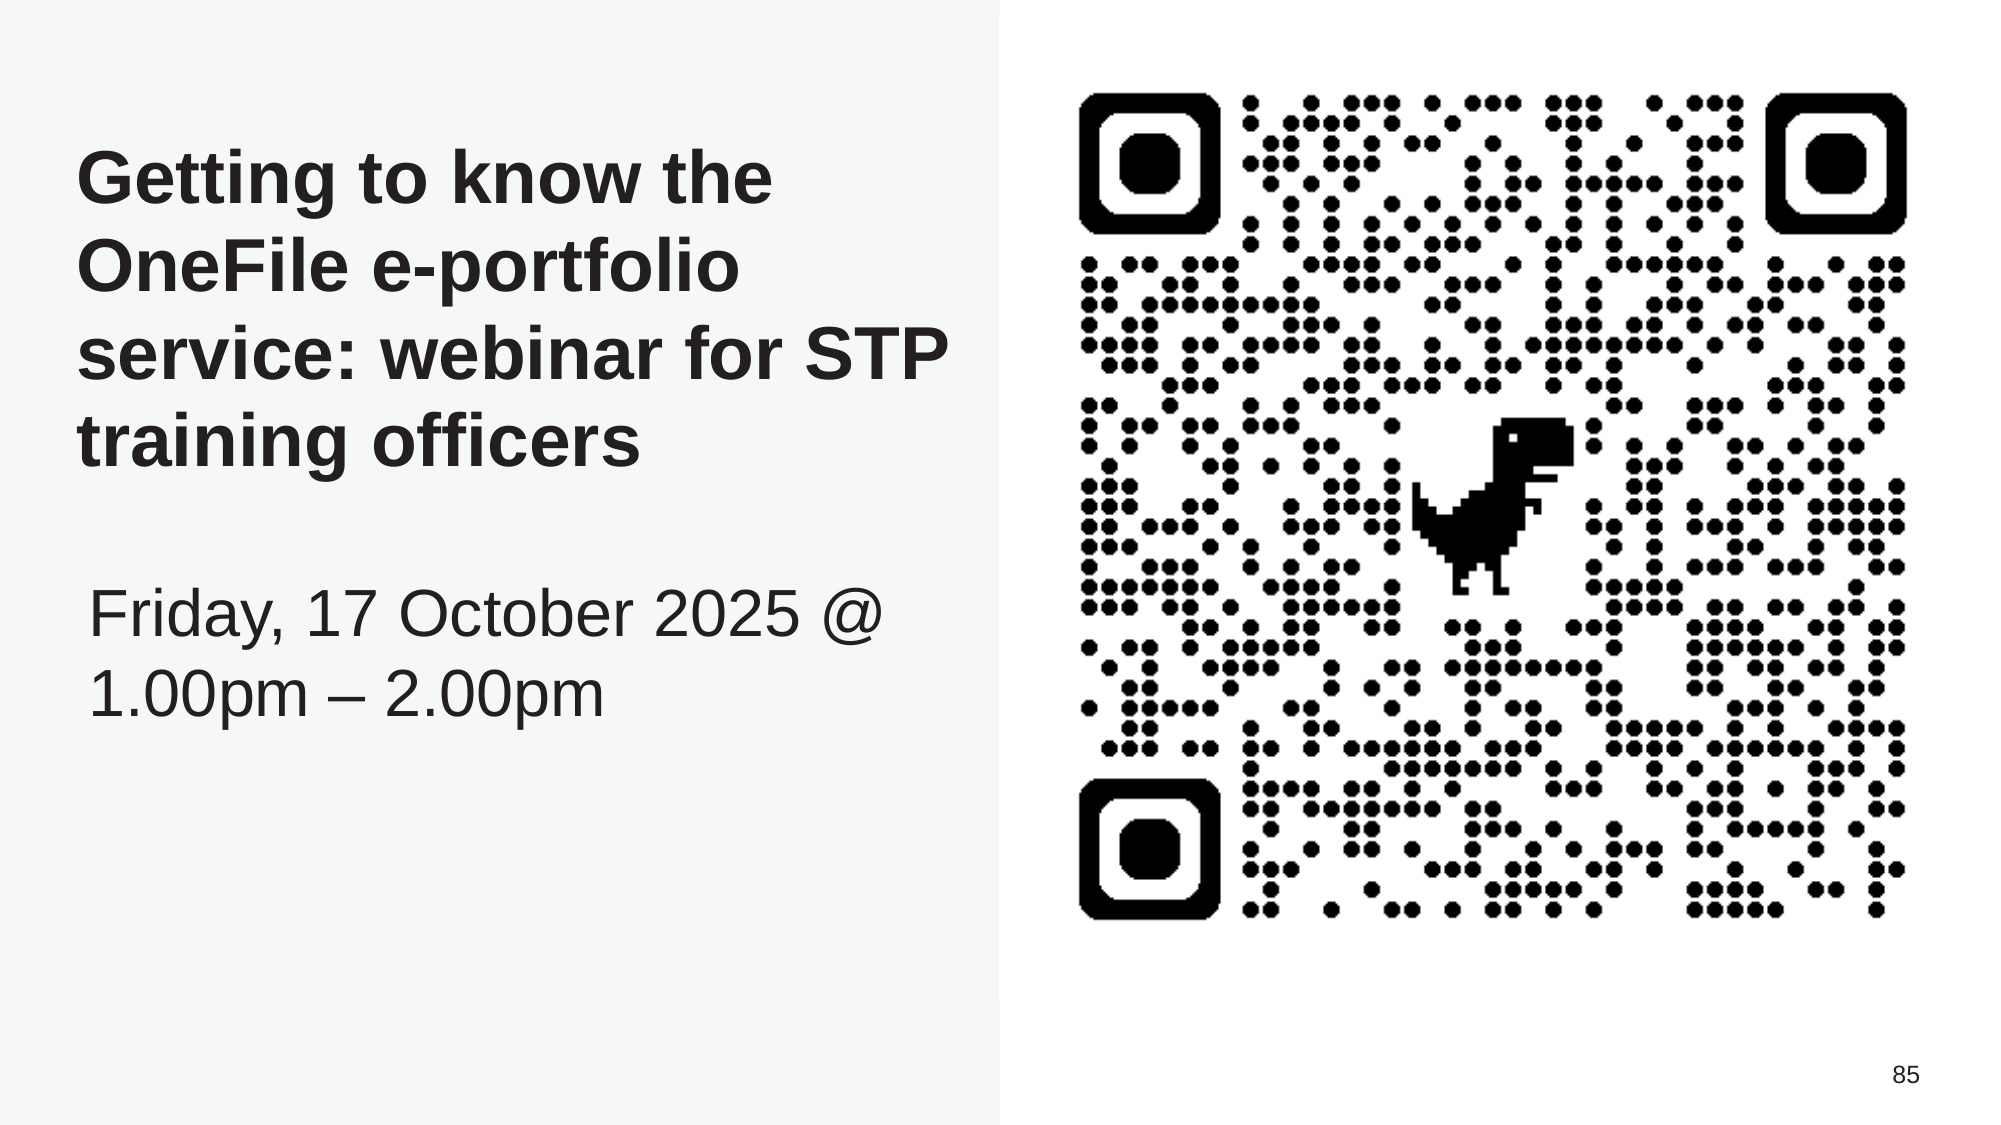

# Getting to know the OneFile e-portfolio service: webinar for STP training officers
Friday, 17 October 2025 @ 1.00pm – 2.00pm